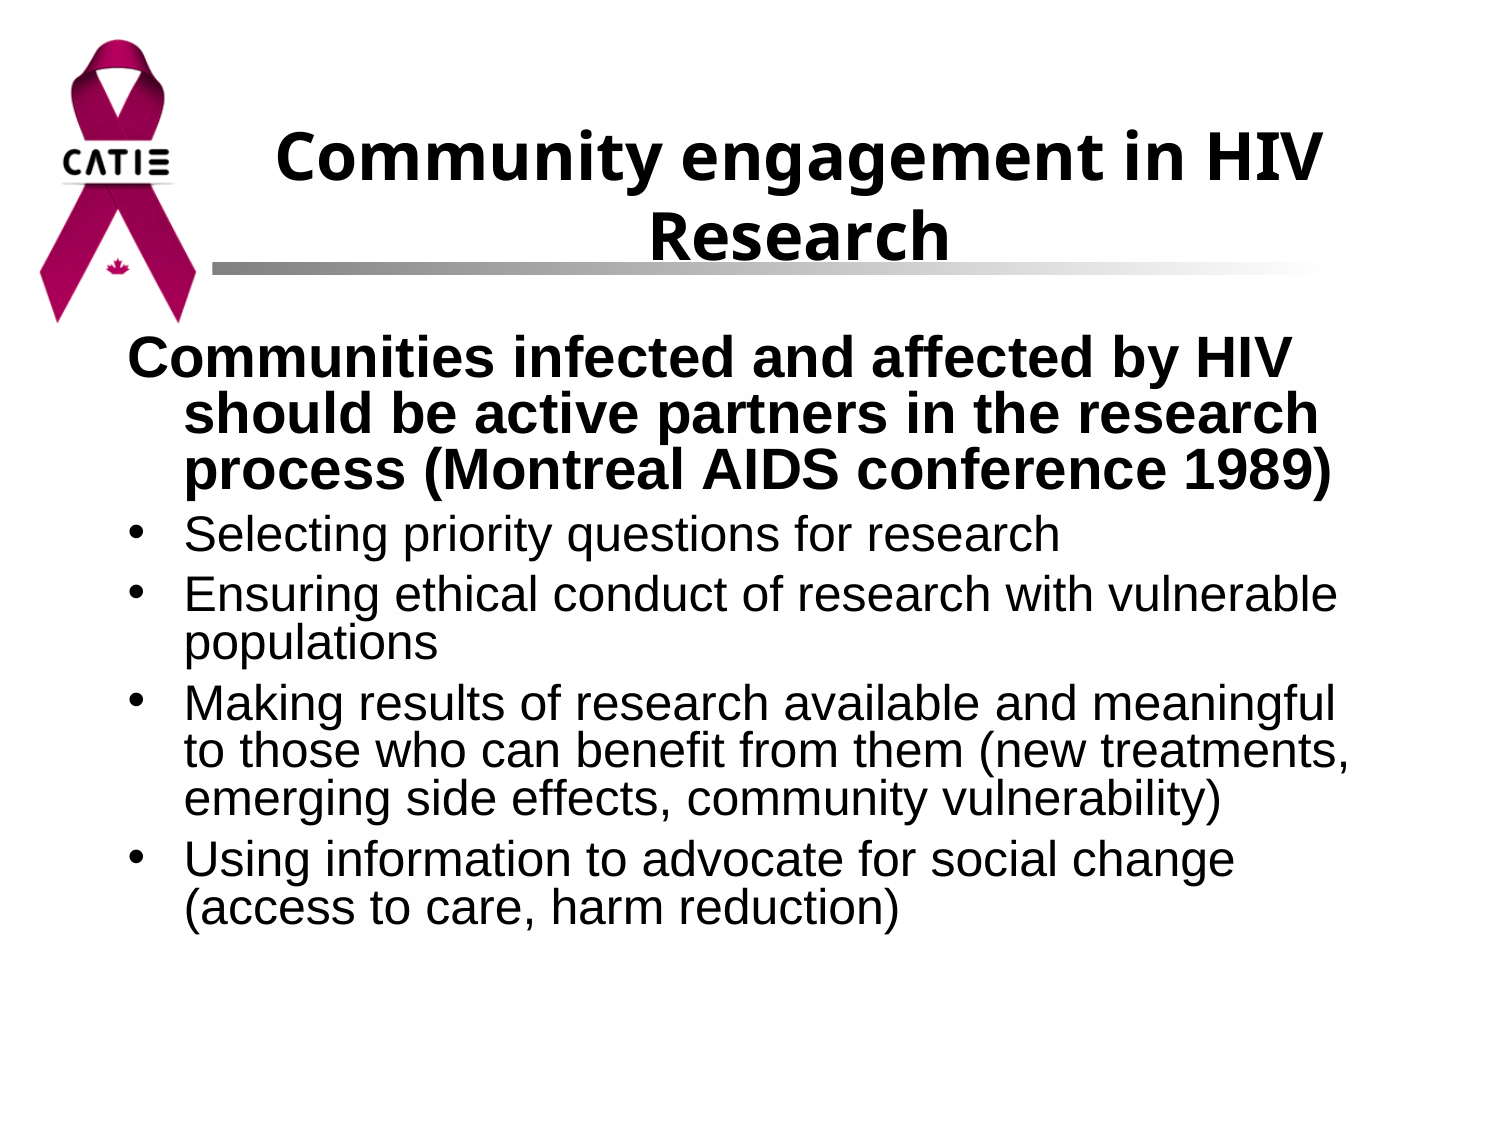

# Community engagement in HIV Research
Communities infected and affected by HIV should be active partners in the research process (Montreal AIDS conference 1989)
Selecting priority questions for research
Ensuring ethical conduct of research with vulnerable populations
Making results of research available and meaningful to those who can benefit from them (new treatments, emerging side effects, community vulnerability)
Using information to advocate for social change (access to care, harm reduction)